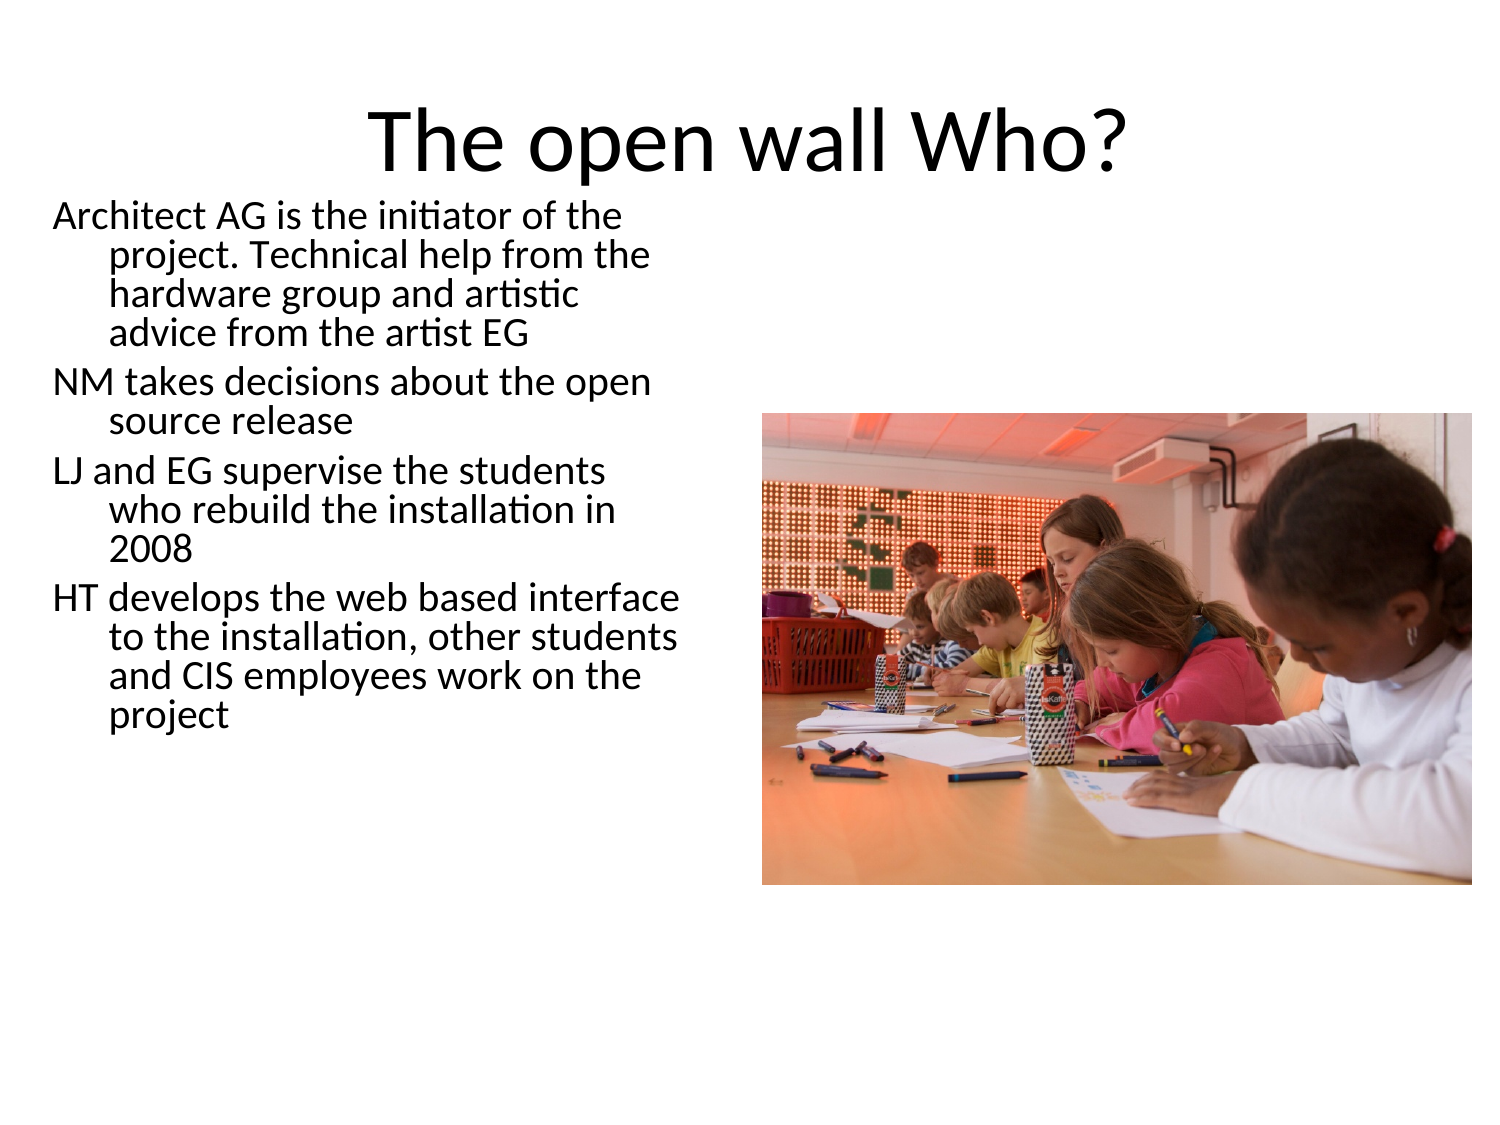

The open wall Who?
Architect AG is the initiator of the project. Technical help from the hardware group and artistic advice from the artist EG
NM takes decisions about the open source release
LJ and EG supervise the students who rebuild the installation in 2008
HT develops the web based interface to the installation, other students and CIS employees work on the project